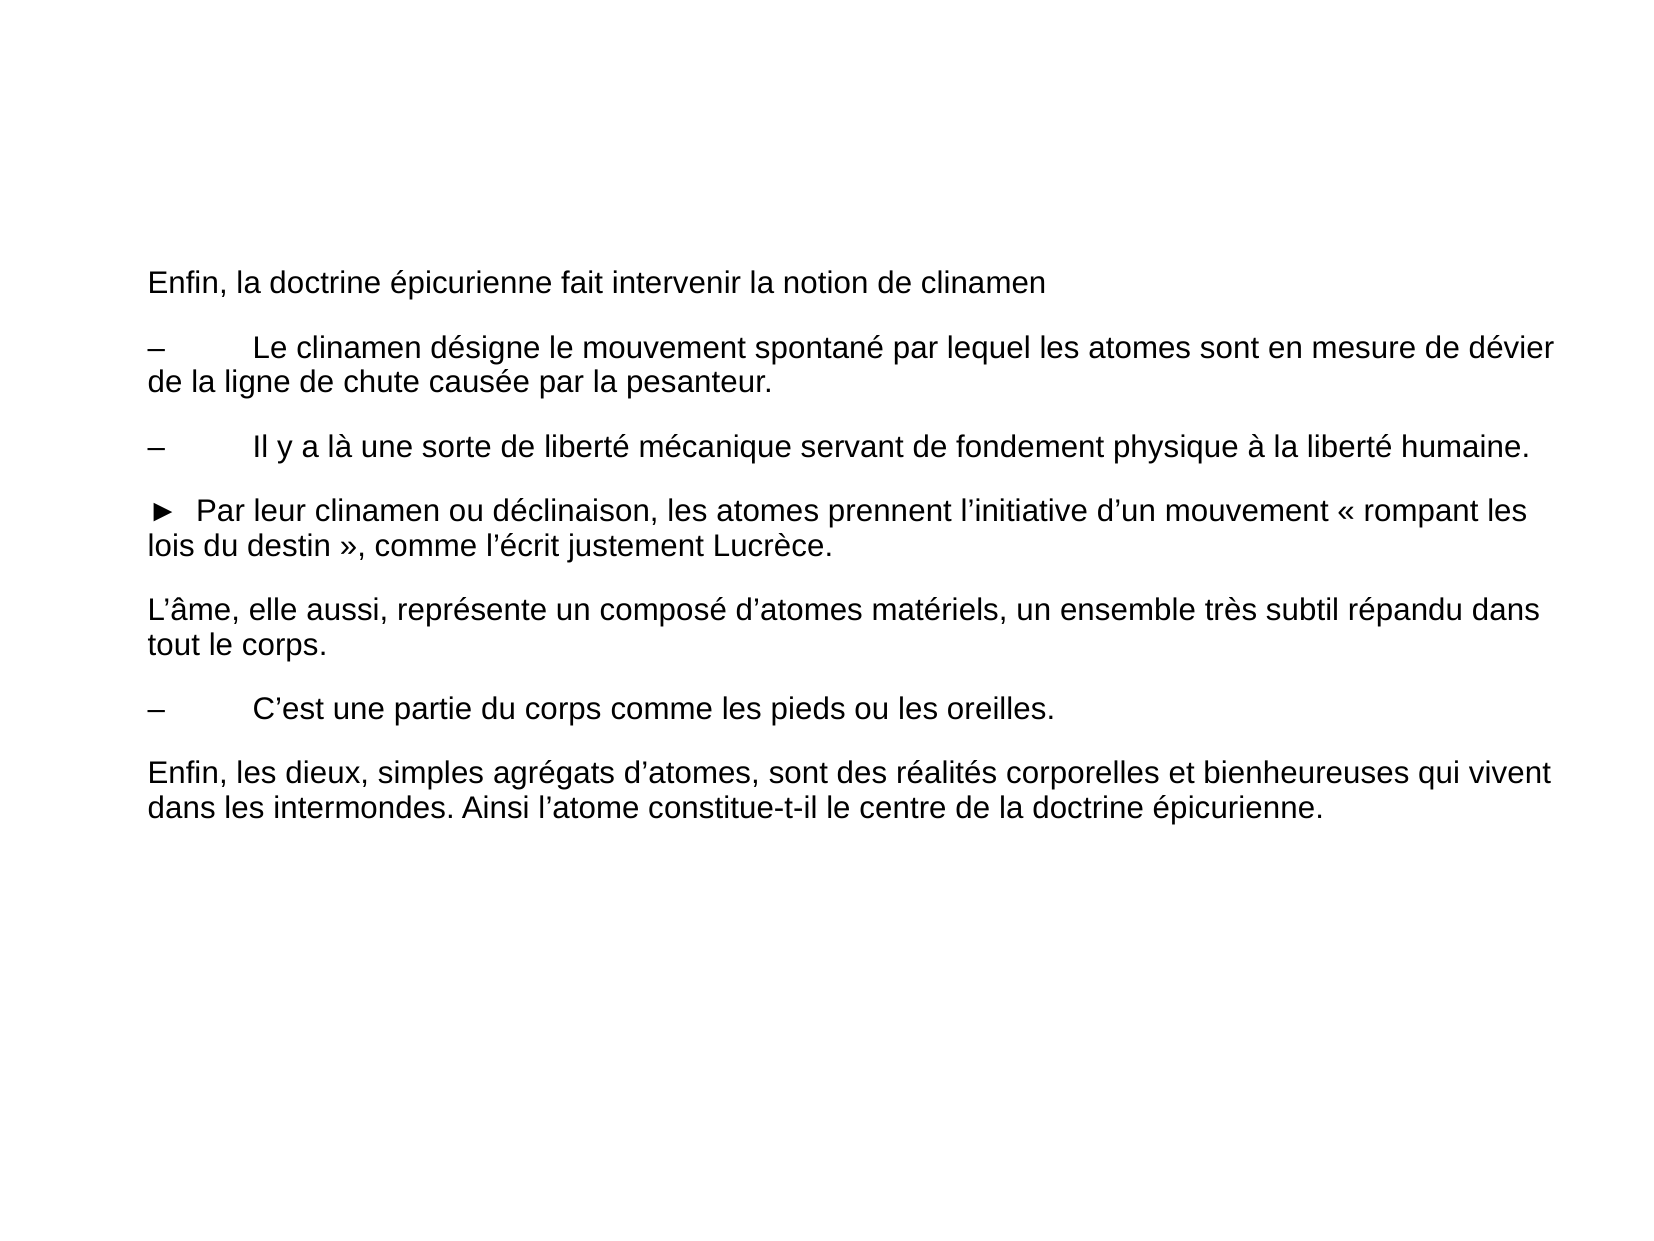

#
Enfin, la doctrine épicurienne fait intervenir la notion de clinamen
– Le clinamen désigne le mouvement spontané par lequel les atomes sont en mesure de dévier de la ligne de chute causée par la pesanteur.
– Il y a là une sorte de liberté mécanique servant de fondement physique à la liberté humaine.
► Par leur clinamen ou déclinaison, les atomes prennent l’initiative d’un mouvement « rompant les lois du destin », comme l’écrit justement Lucrèce.
L’âme, elle aussi, représente un composé d’atomes matériels, un ensemble très subtil répandu dans tout le corps.
– C’est une partie du corps comme les pieds ou les oreilles.
Enfin, les dieux, simples agrégats d’atomes, sont des réalités corporelles et bienheureuses qui vivent dans les intermondes. Ainsi l’atome constitue-t-il le centre de la doctrine épicurienne.